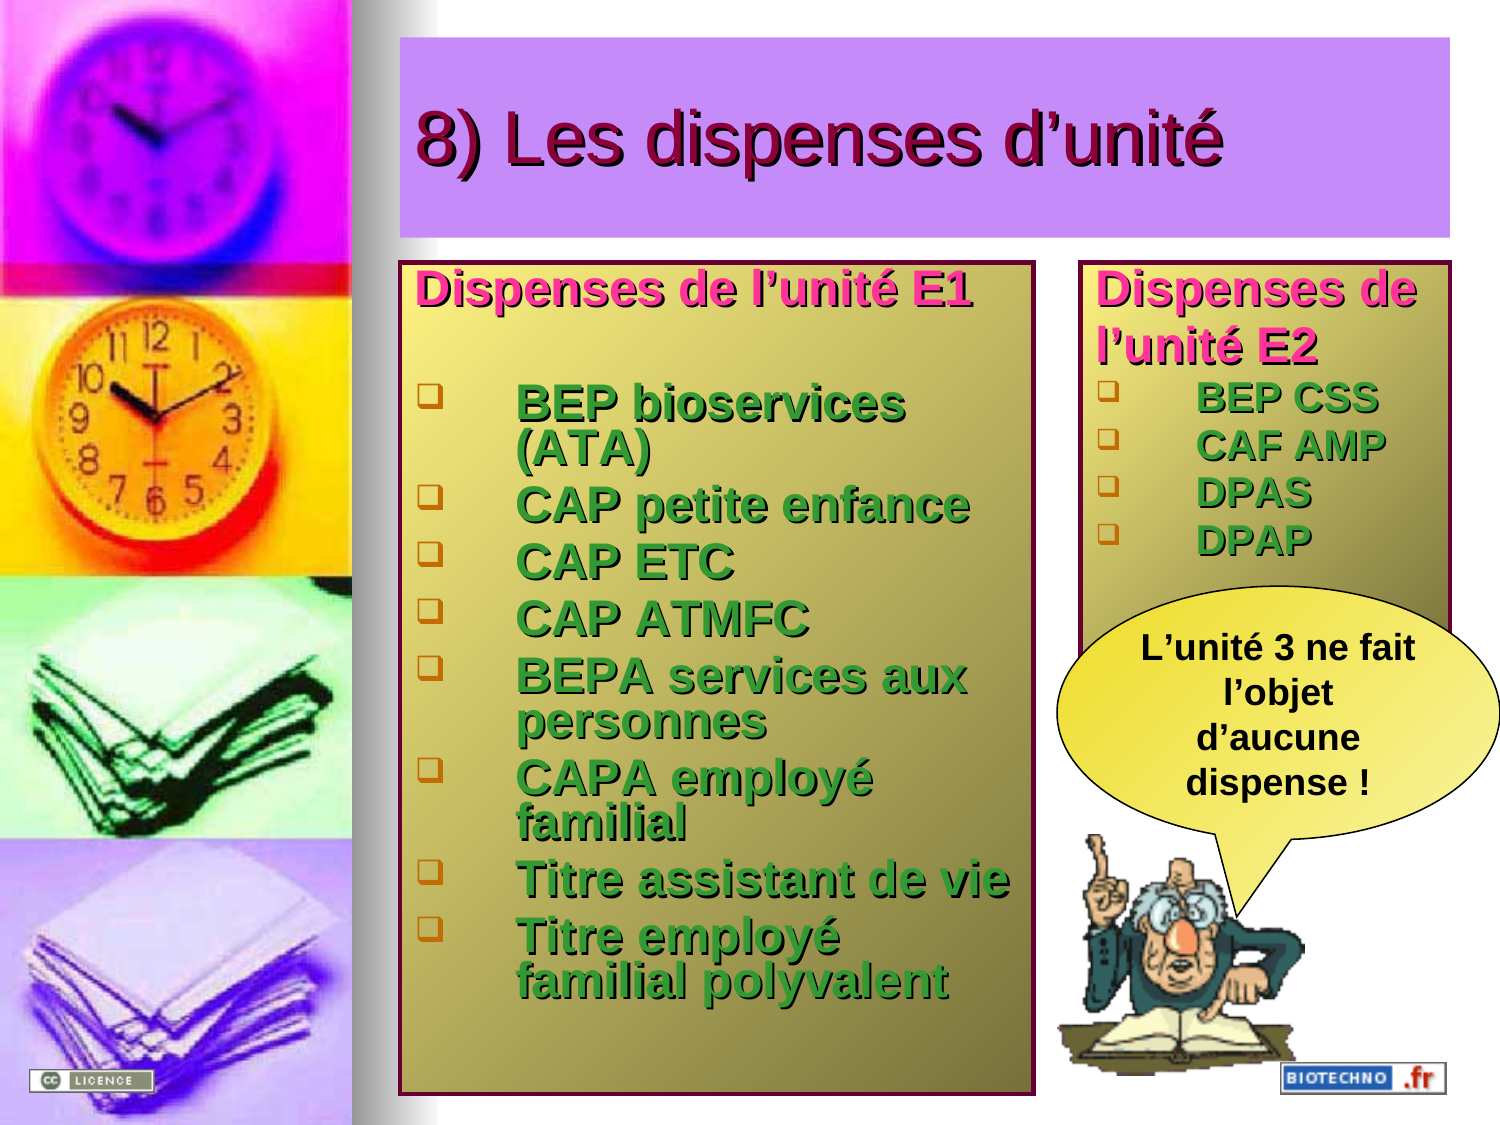

# 8) Les dispenses d’unité
Dispenses de
l’unité E2
BEP CSS
CAF AMP
DPAS
DPAP
Dispenses de l’unité E1
BEP bioservices (ATA)
CAP petite enfance
CAP ETC
CAP ATMFC
BEPA services aux personnes
CAPA employé familial
Titre assistant de vie
Titre employé familial polyvalent
L’unité 3 ne fait l’objet d’aucune dispense !